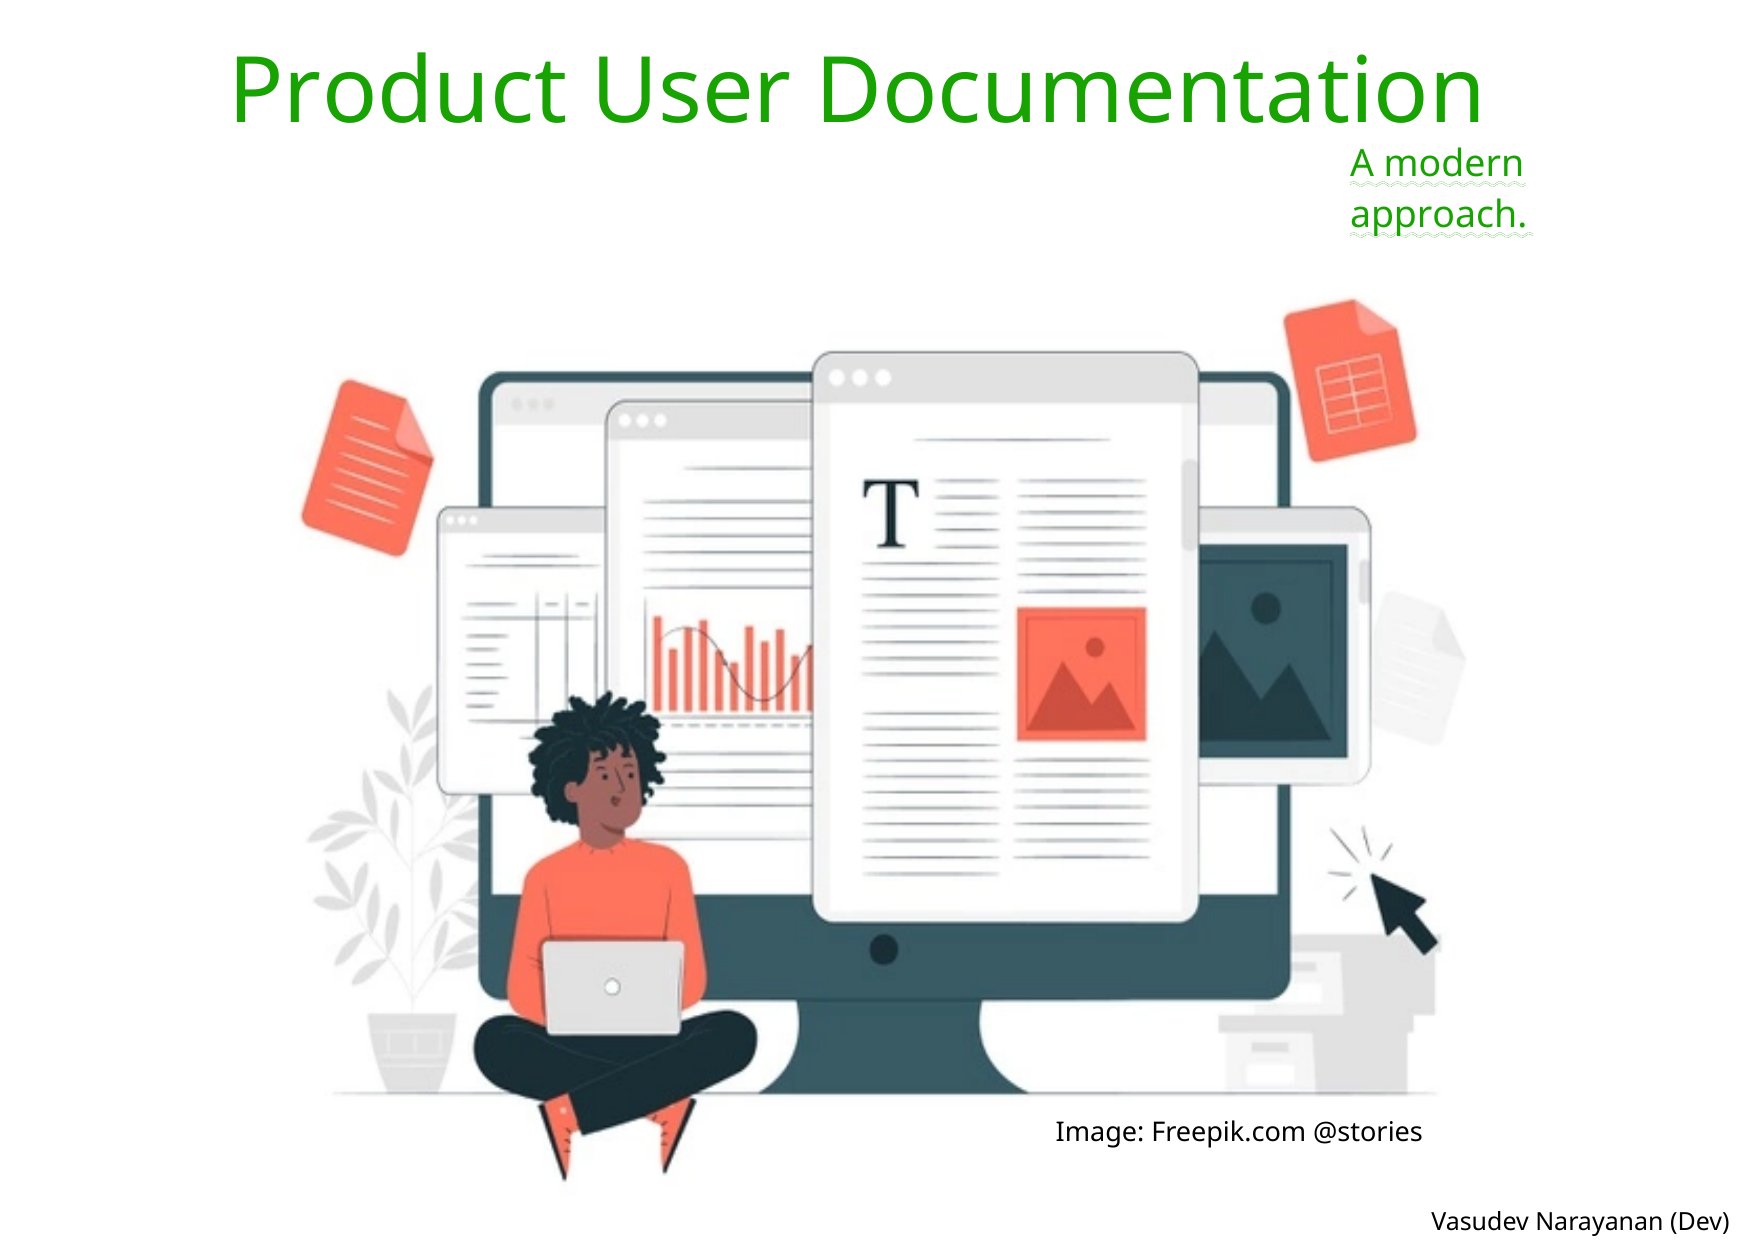

Product User Documentation
A modern approach.
Image: Freepik.com @stories
Vasudev Narayanan (Dev)